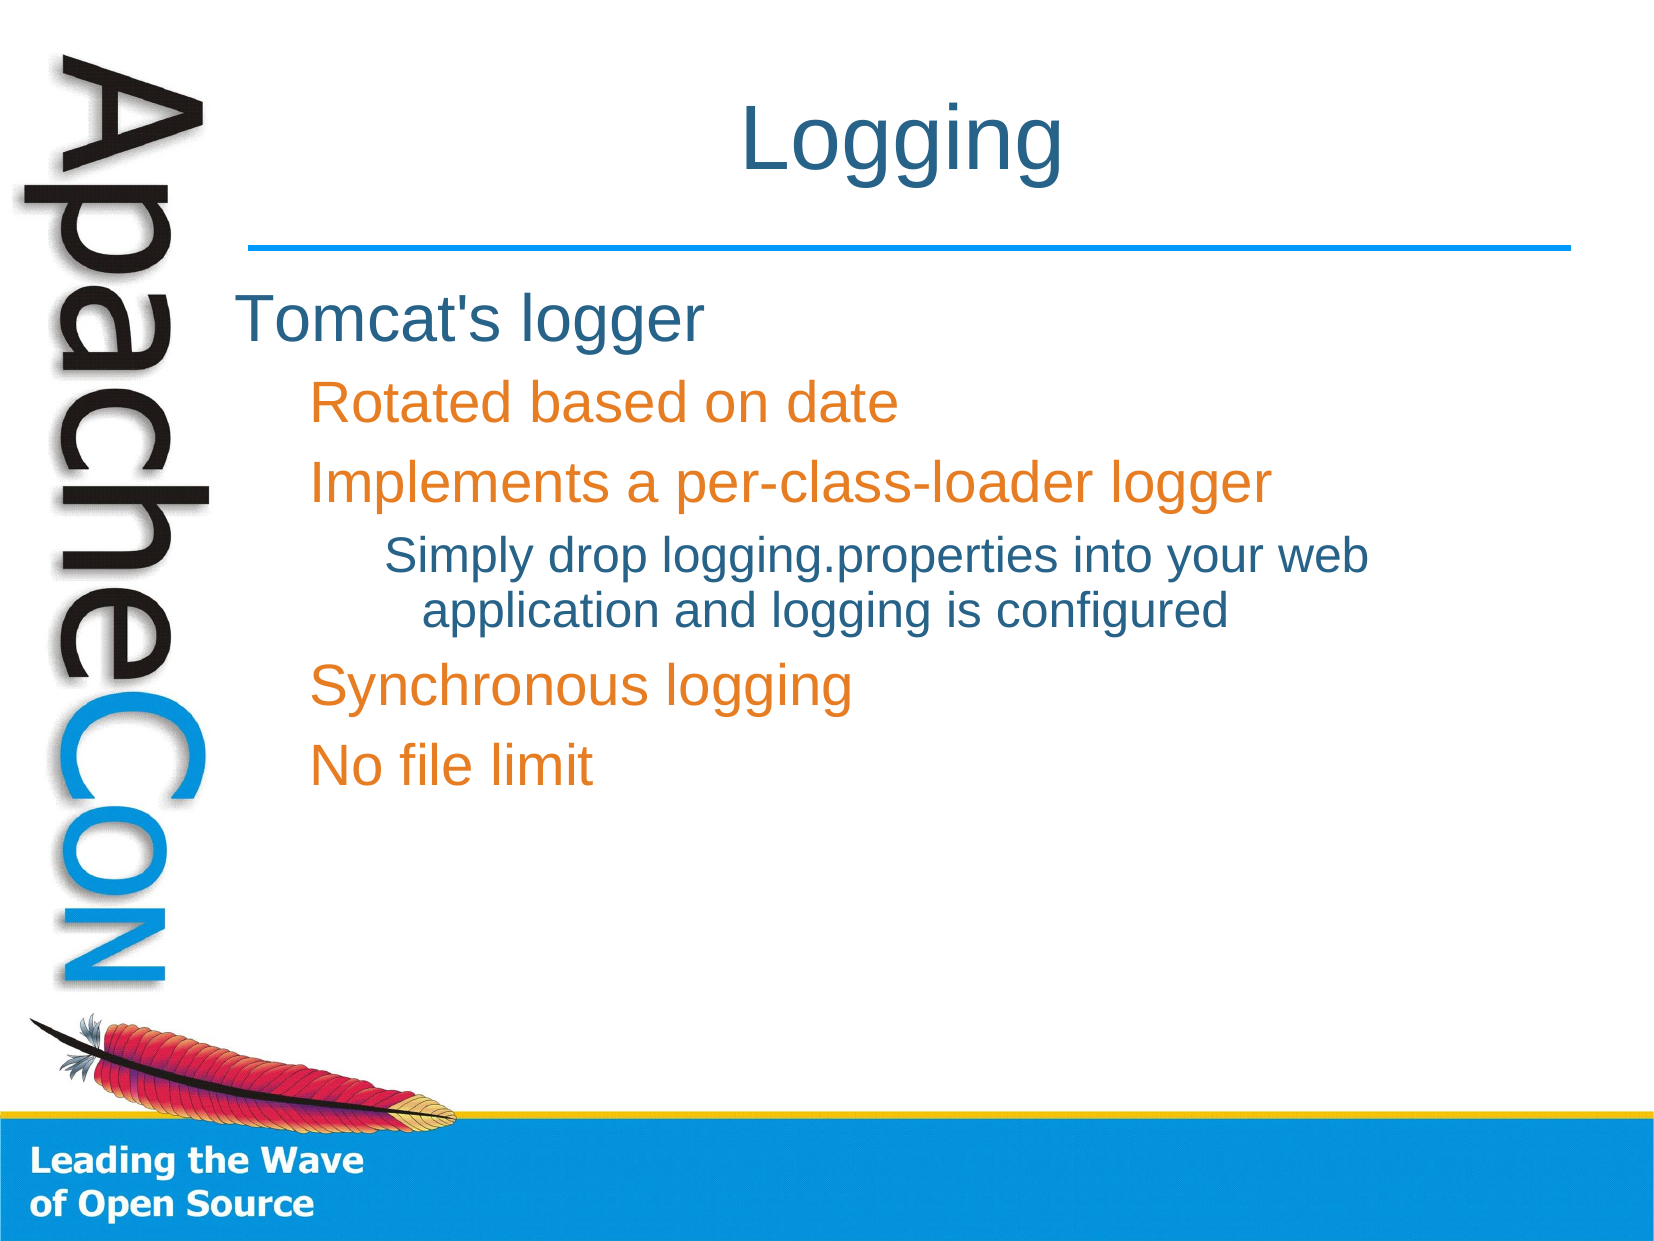

# Logging
Tomcat's logger
Rotated based on date
Implements a per-class-loader logger
Simply drop logging.properties into your web application and logging is configured
Synchronous logging
No file limit